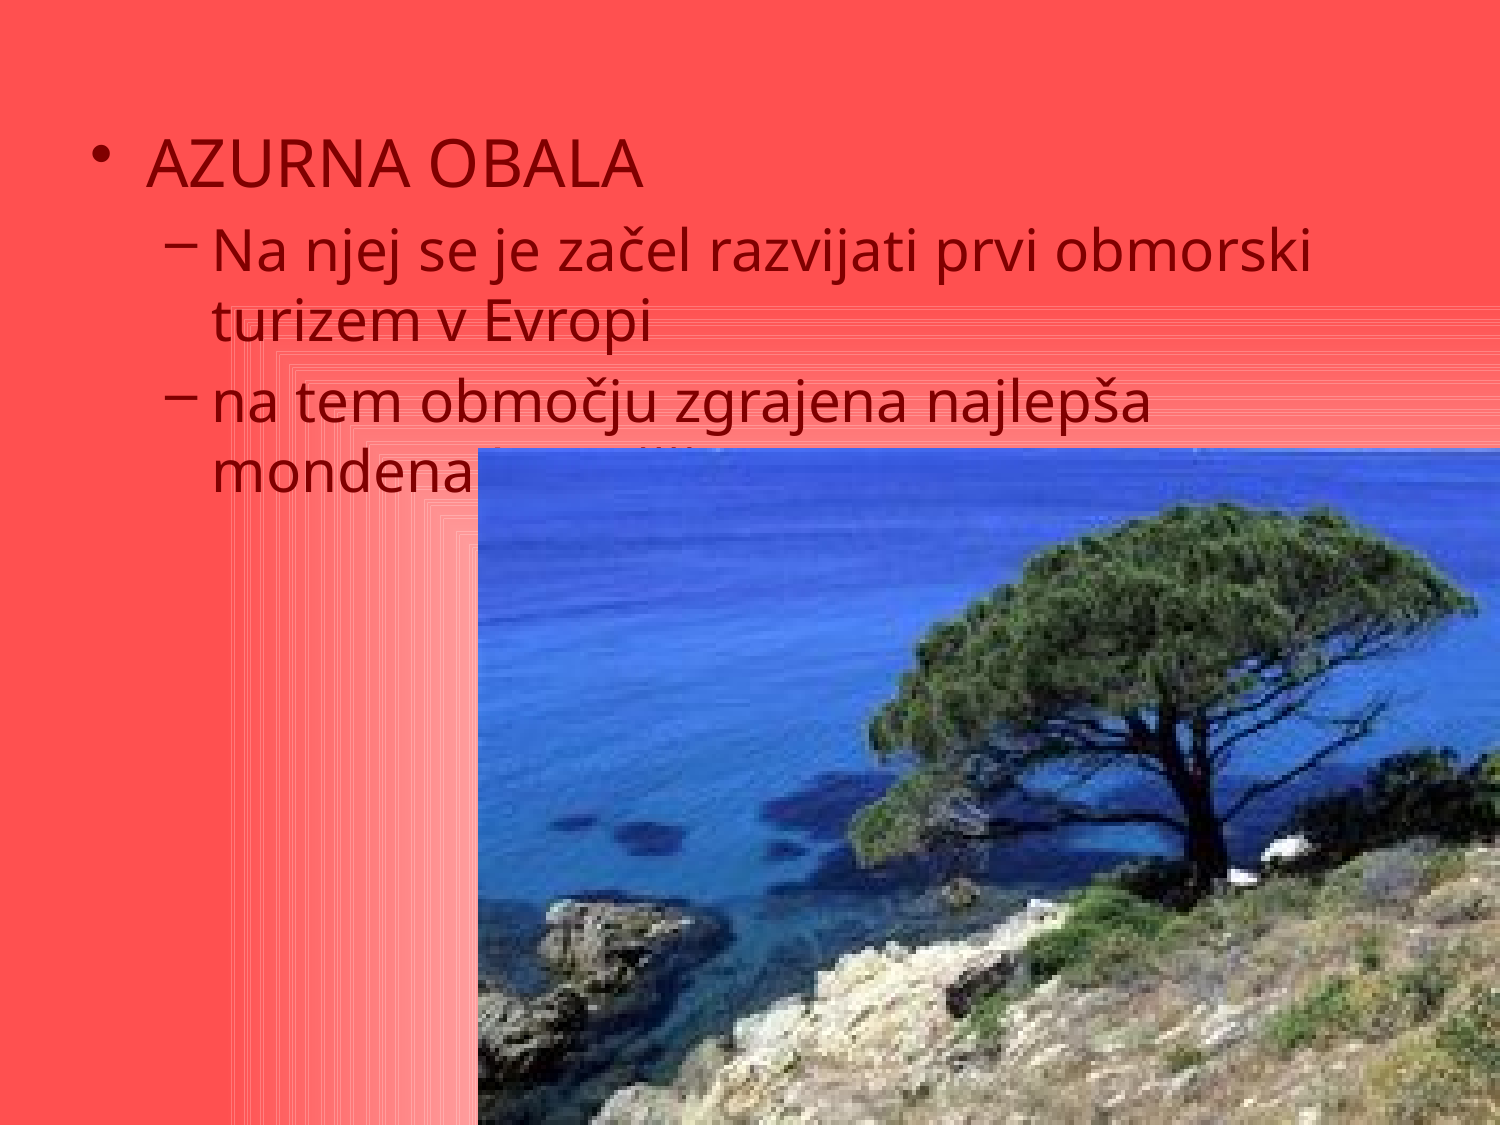

# AZURNA OBALA
Na njej se je začel razvijati prvi obmorski turizem v Evropi
na tem območju zgrajena najlepša mondena letovišča